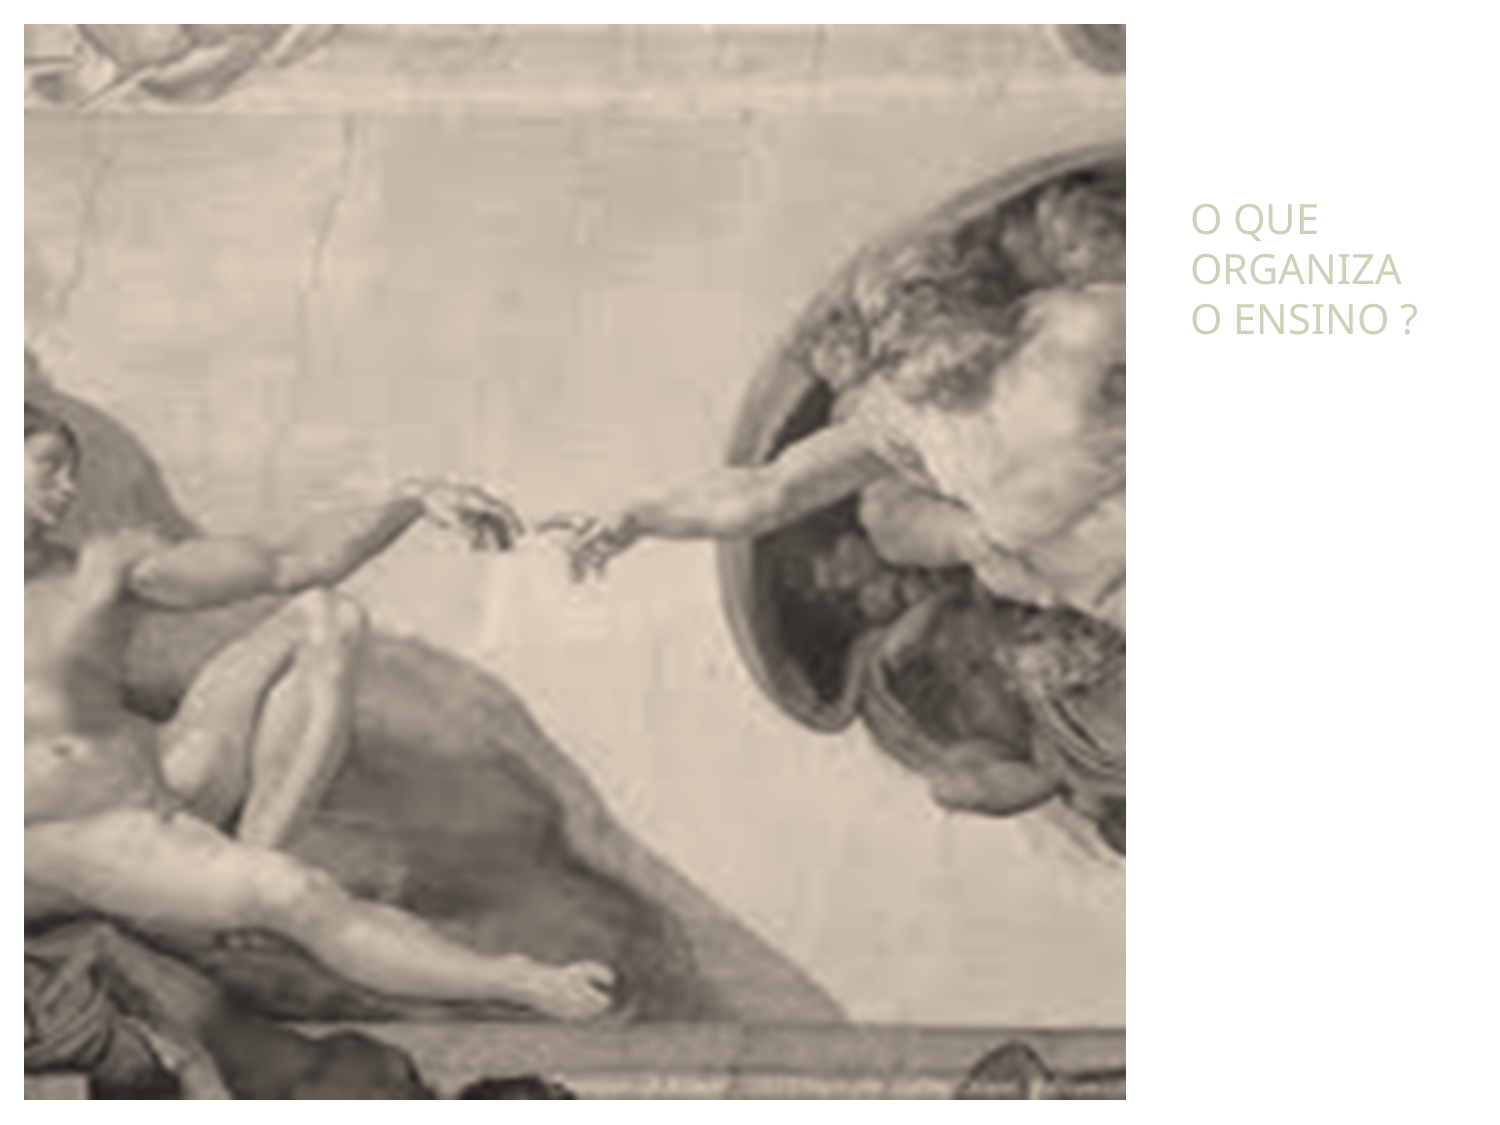

# O QUE ORGANIZA O ENSINO ?